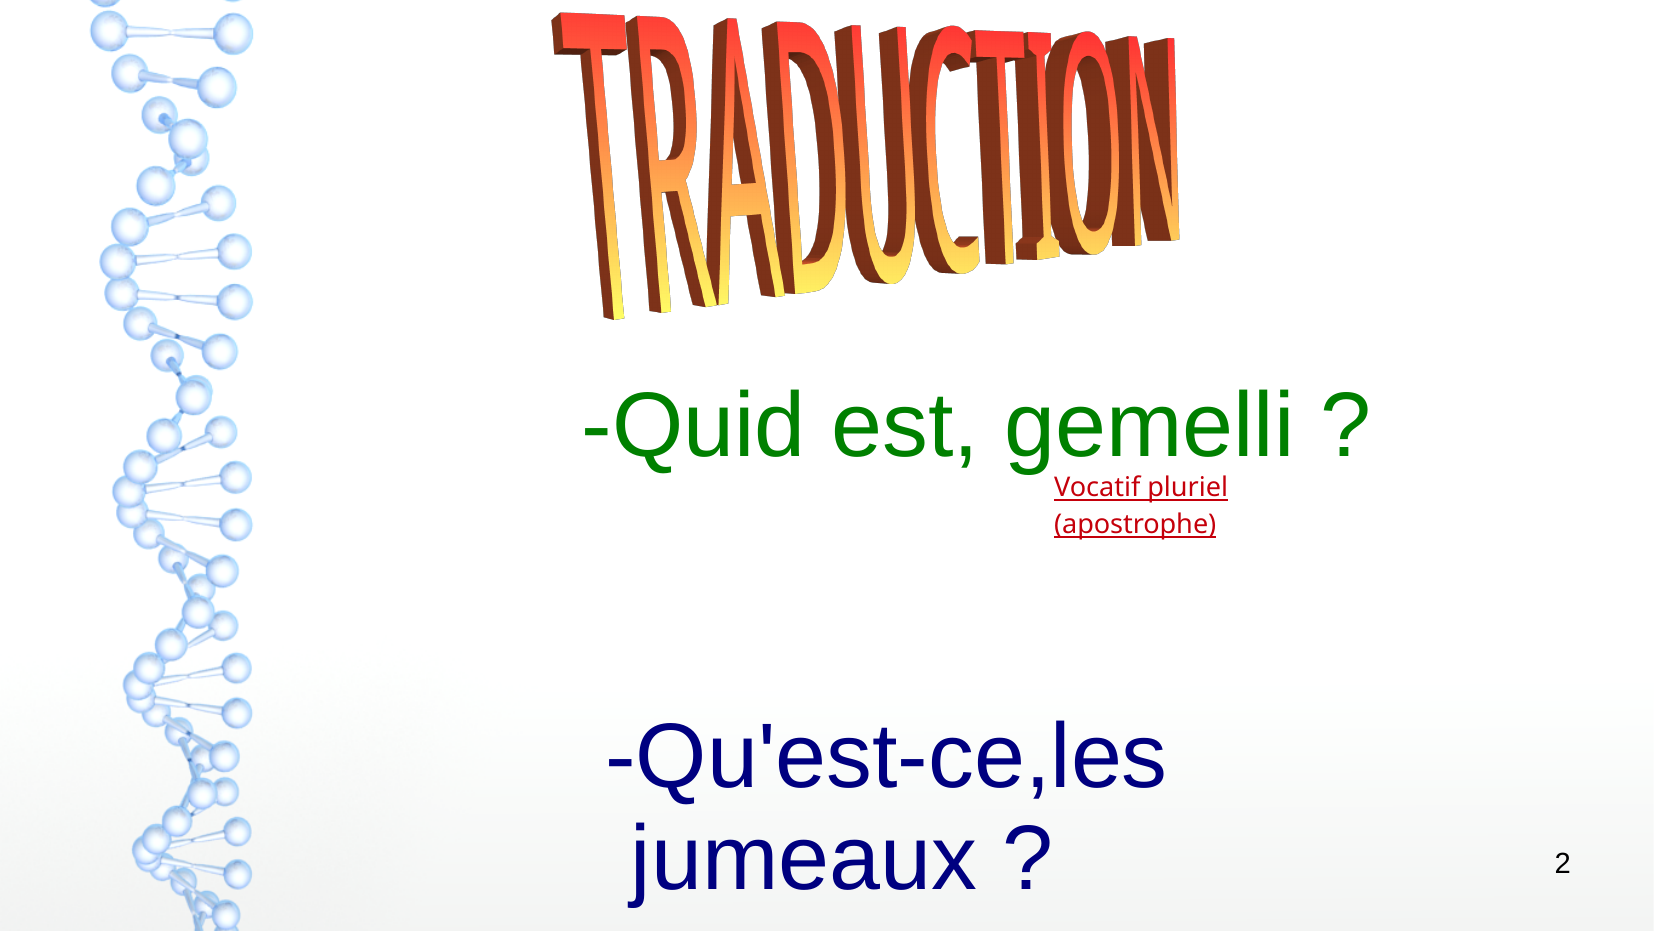

TRADUCTION
#
-Quid est, gemelli ?
Vocatif pluriel (apostrophe)
-Qu'est-ce,les jumeaux ?
2